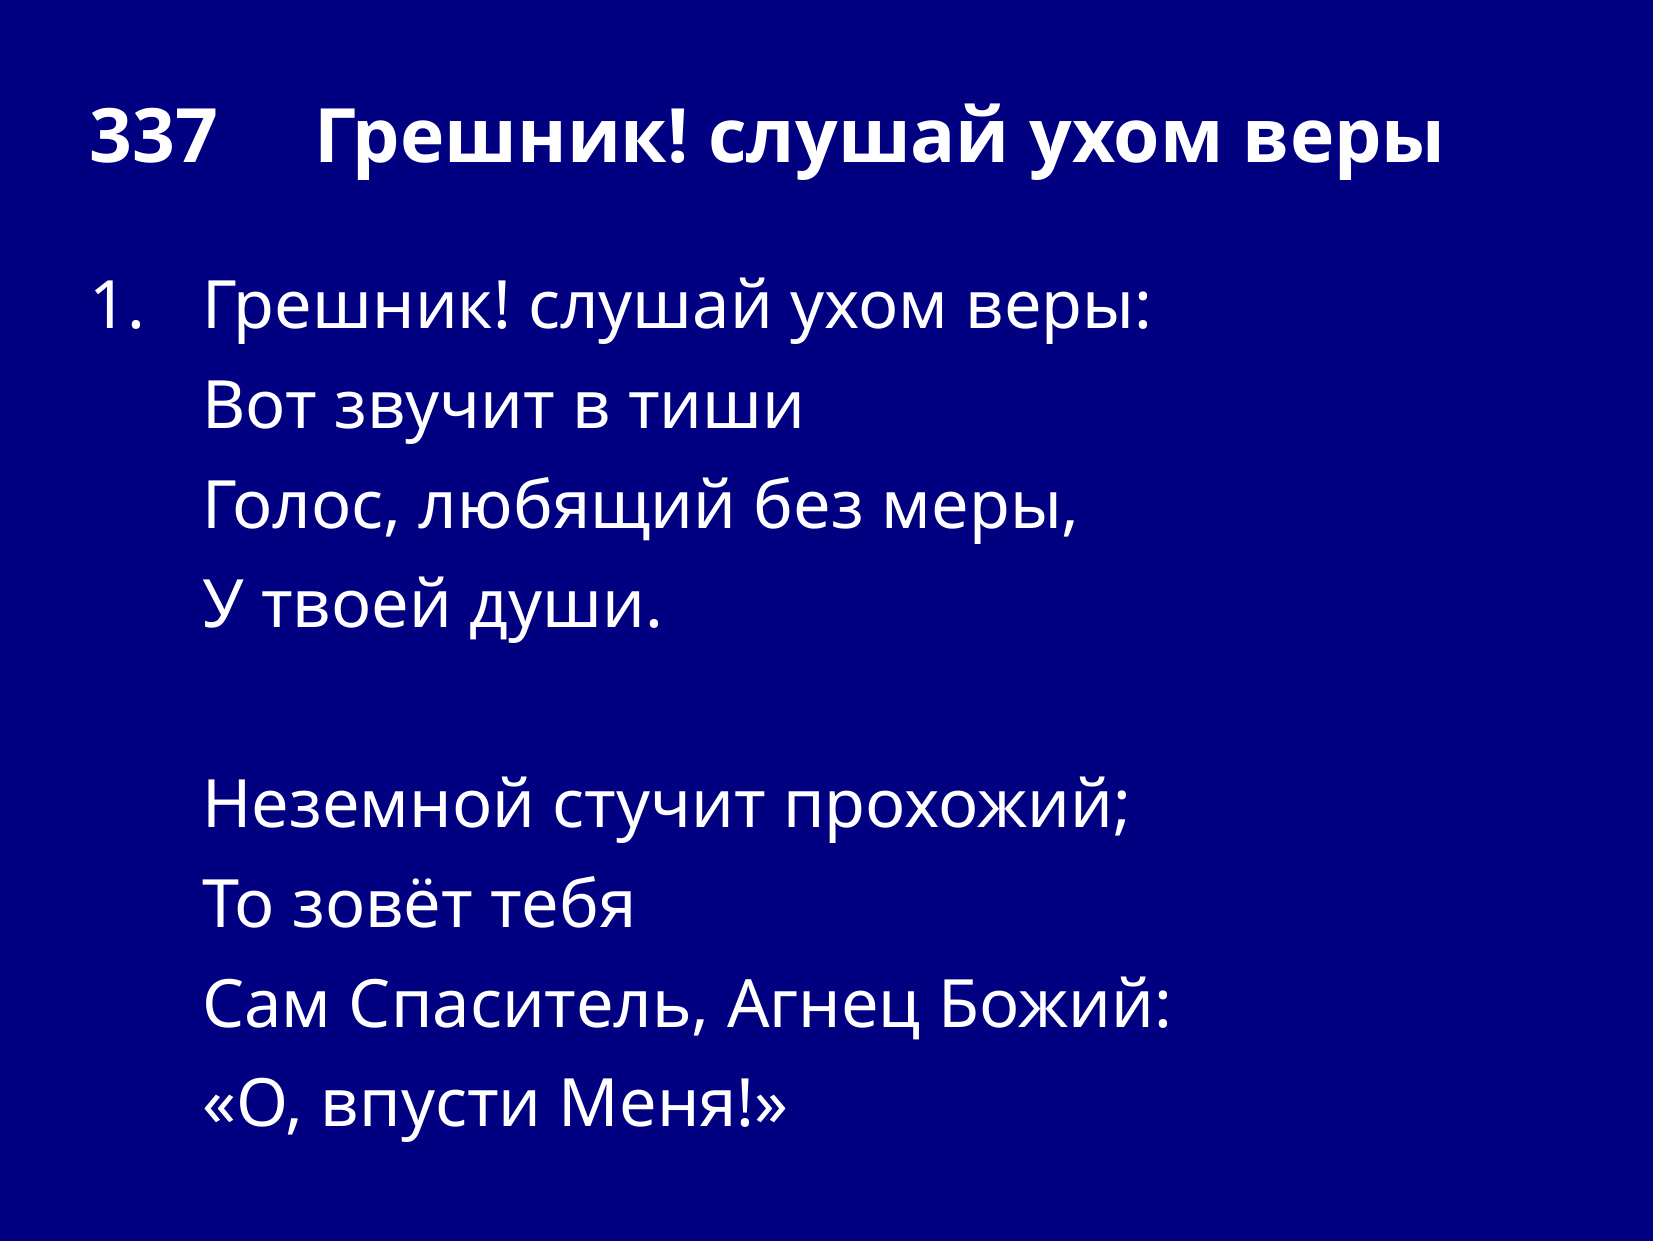

337	Грешник! слушай ухом веры
1.	Грешник! слушай ухом веры:
	Вот звучит в тиши
	Голос, любящий без меры,
	У твоей души.
	Неземной стучит прохожий;
	То зовёт тебя
	Сам Спаситель, Агнец Божий:
	«О, впусти Меня!»